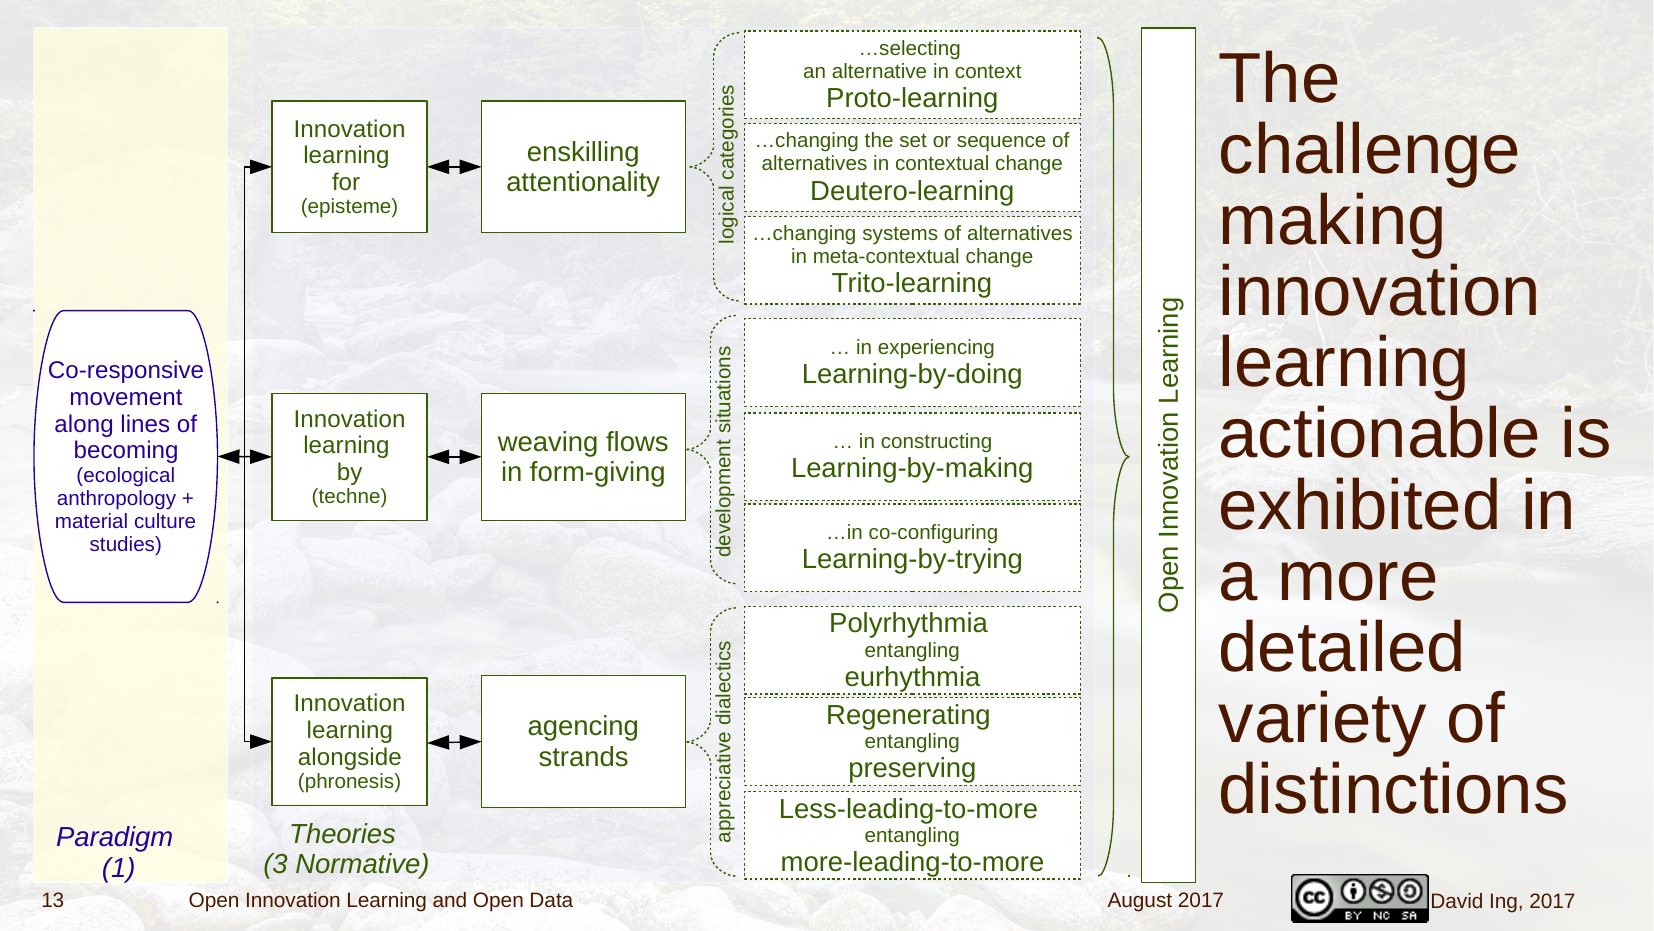

# The challenge making innovation learning actionable is exhibited in a more detailed variety of distinctions
Open Innovation Learning and Open Data
August 2017
13